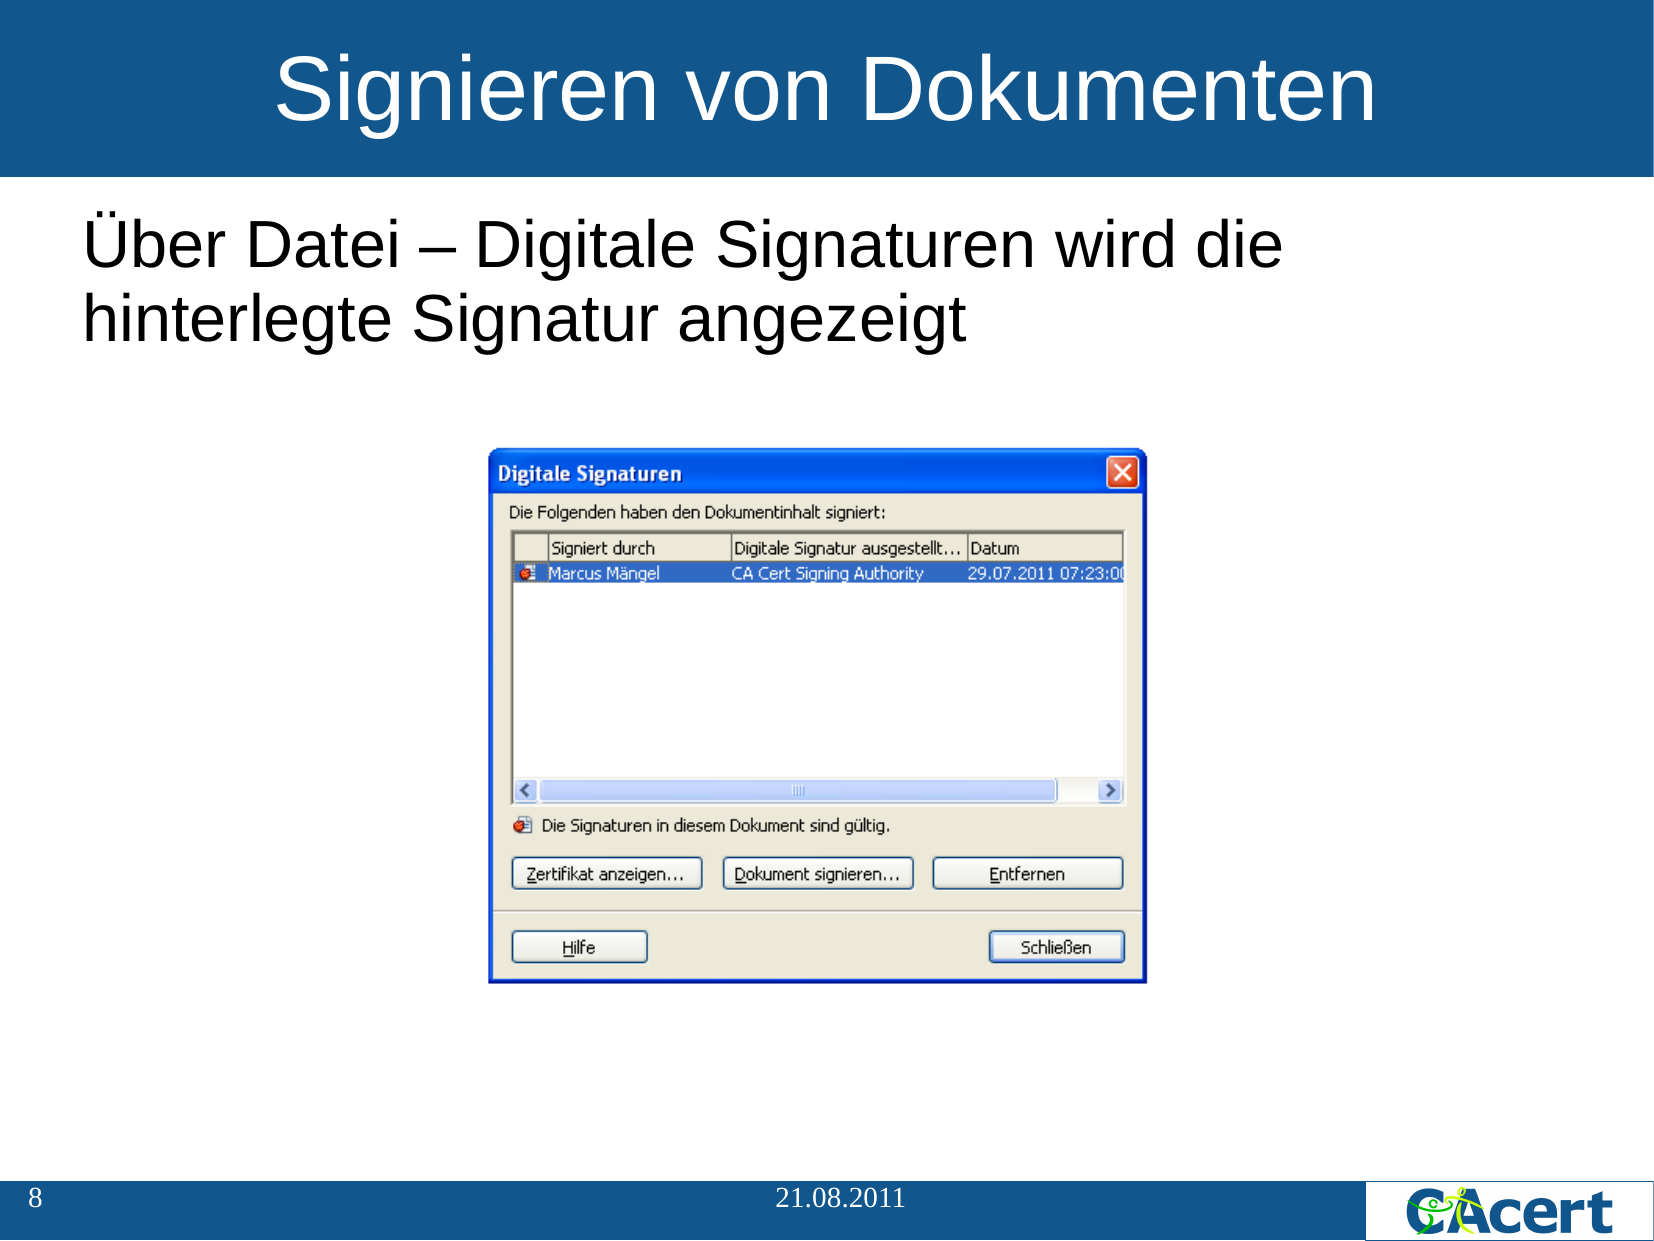

# Signieren von Dokumenten
Über Datei – Digitale Signaturen wird die hinterlegte Signatur angezeigt
8
21.08.2011